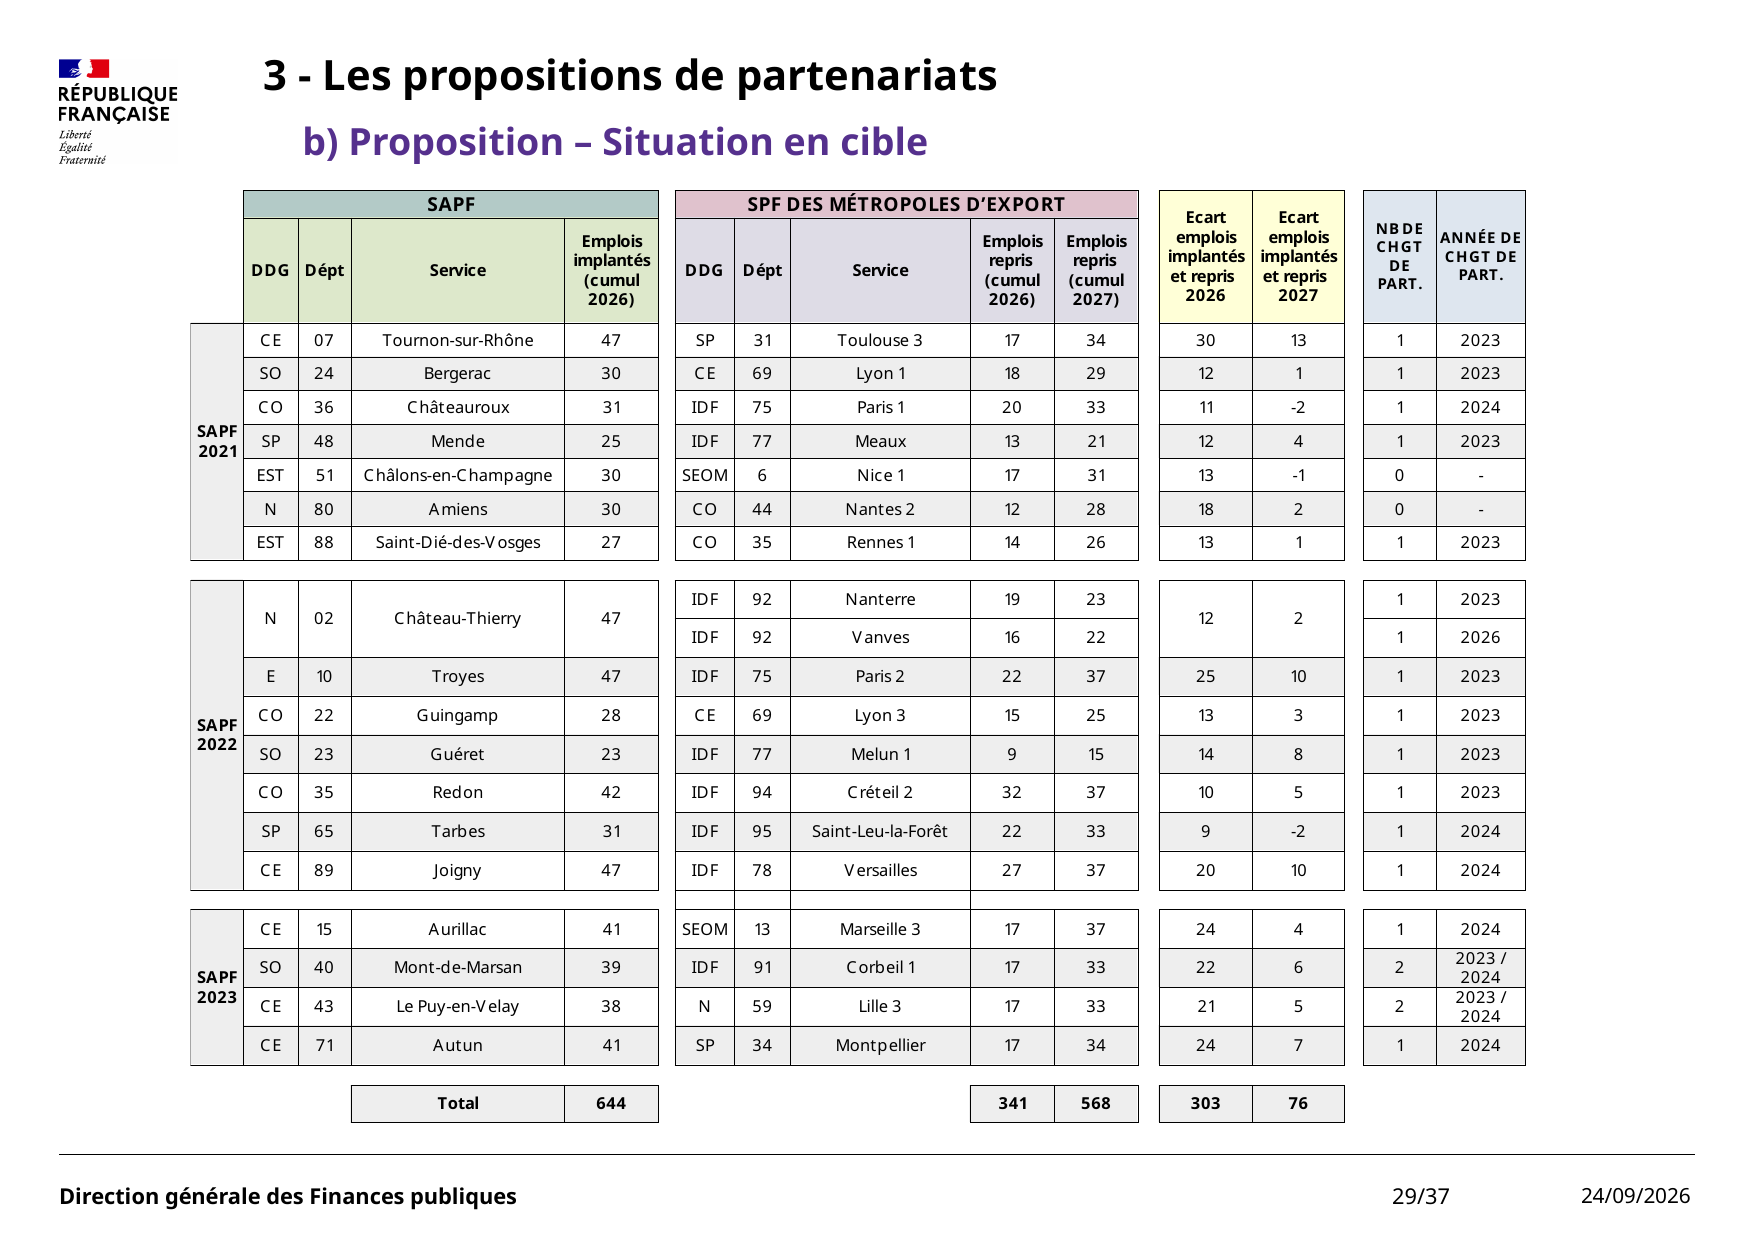

3 - Les propositions de partenariats
b) Proposition – Situation en cible